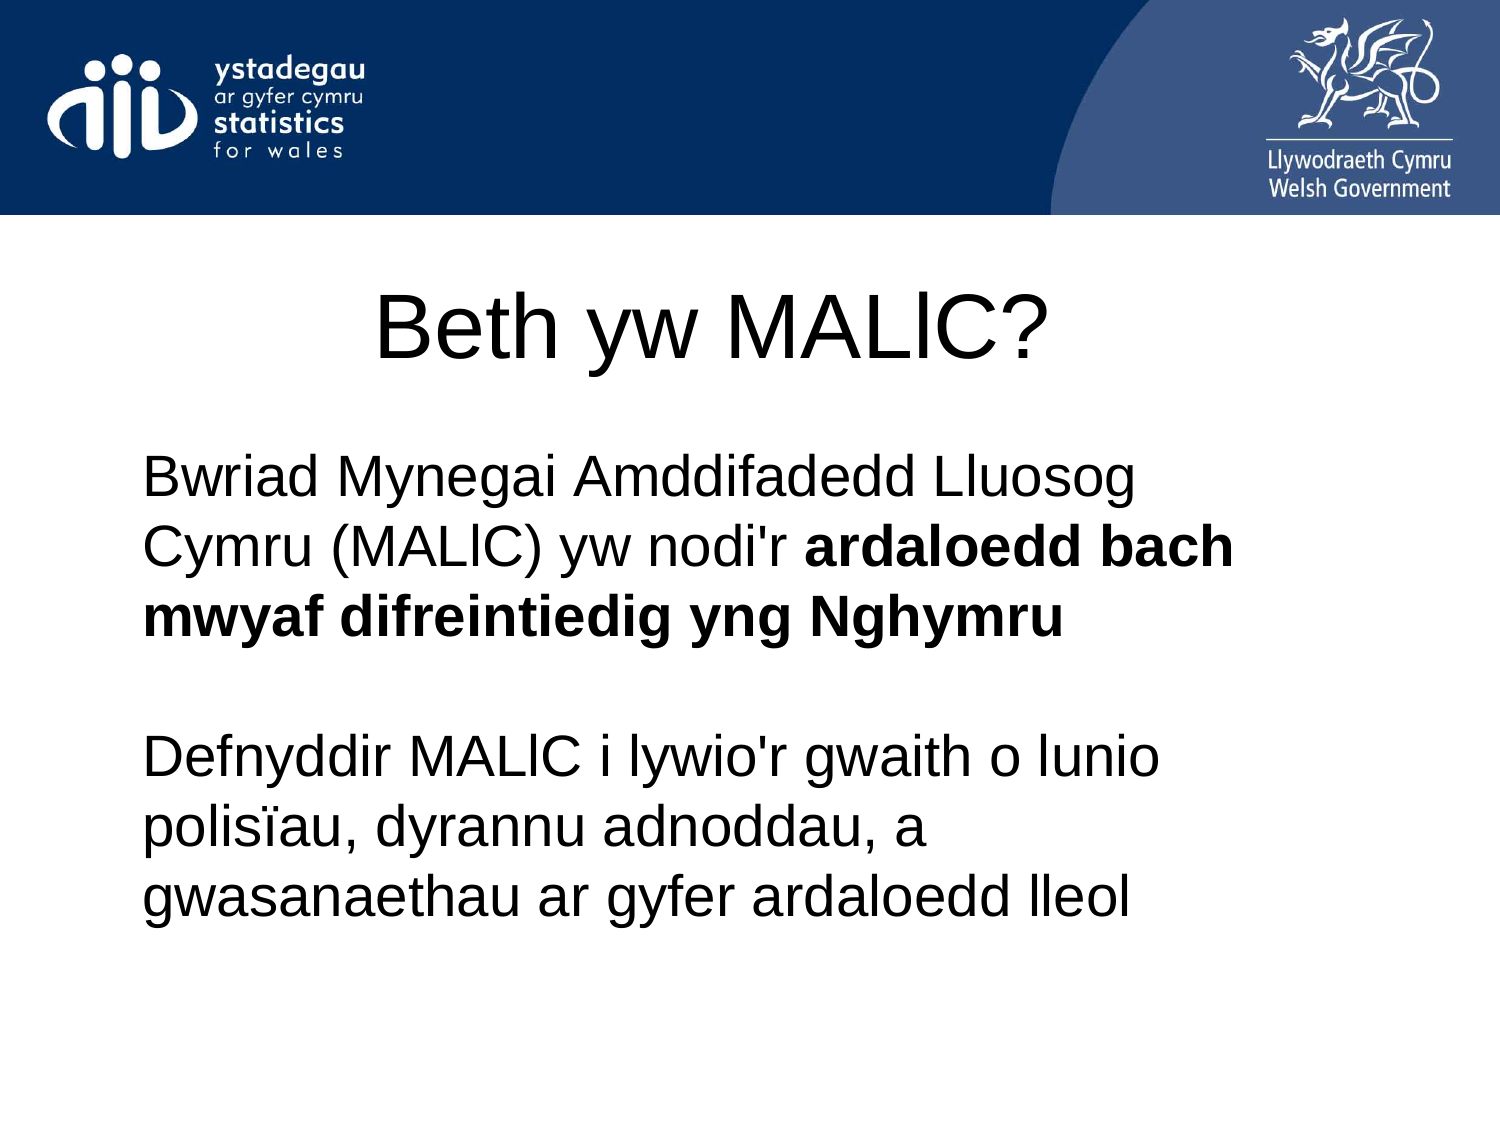

# Beth yw MALlC?
Bwriad Mynegai Amddifadedd Lluosog Cymru (MALlC) yw nodi'r ardaloedd bach mwyaf difreintiedig yng Nghymru
Defnyddir MALlC i lywio'r gwaith o lunio polisïau, dyrannu adnoddau, a gwasanaethau ar gyfer ardaloedd lleol